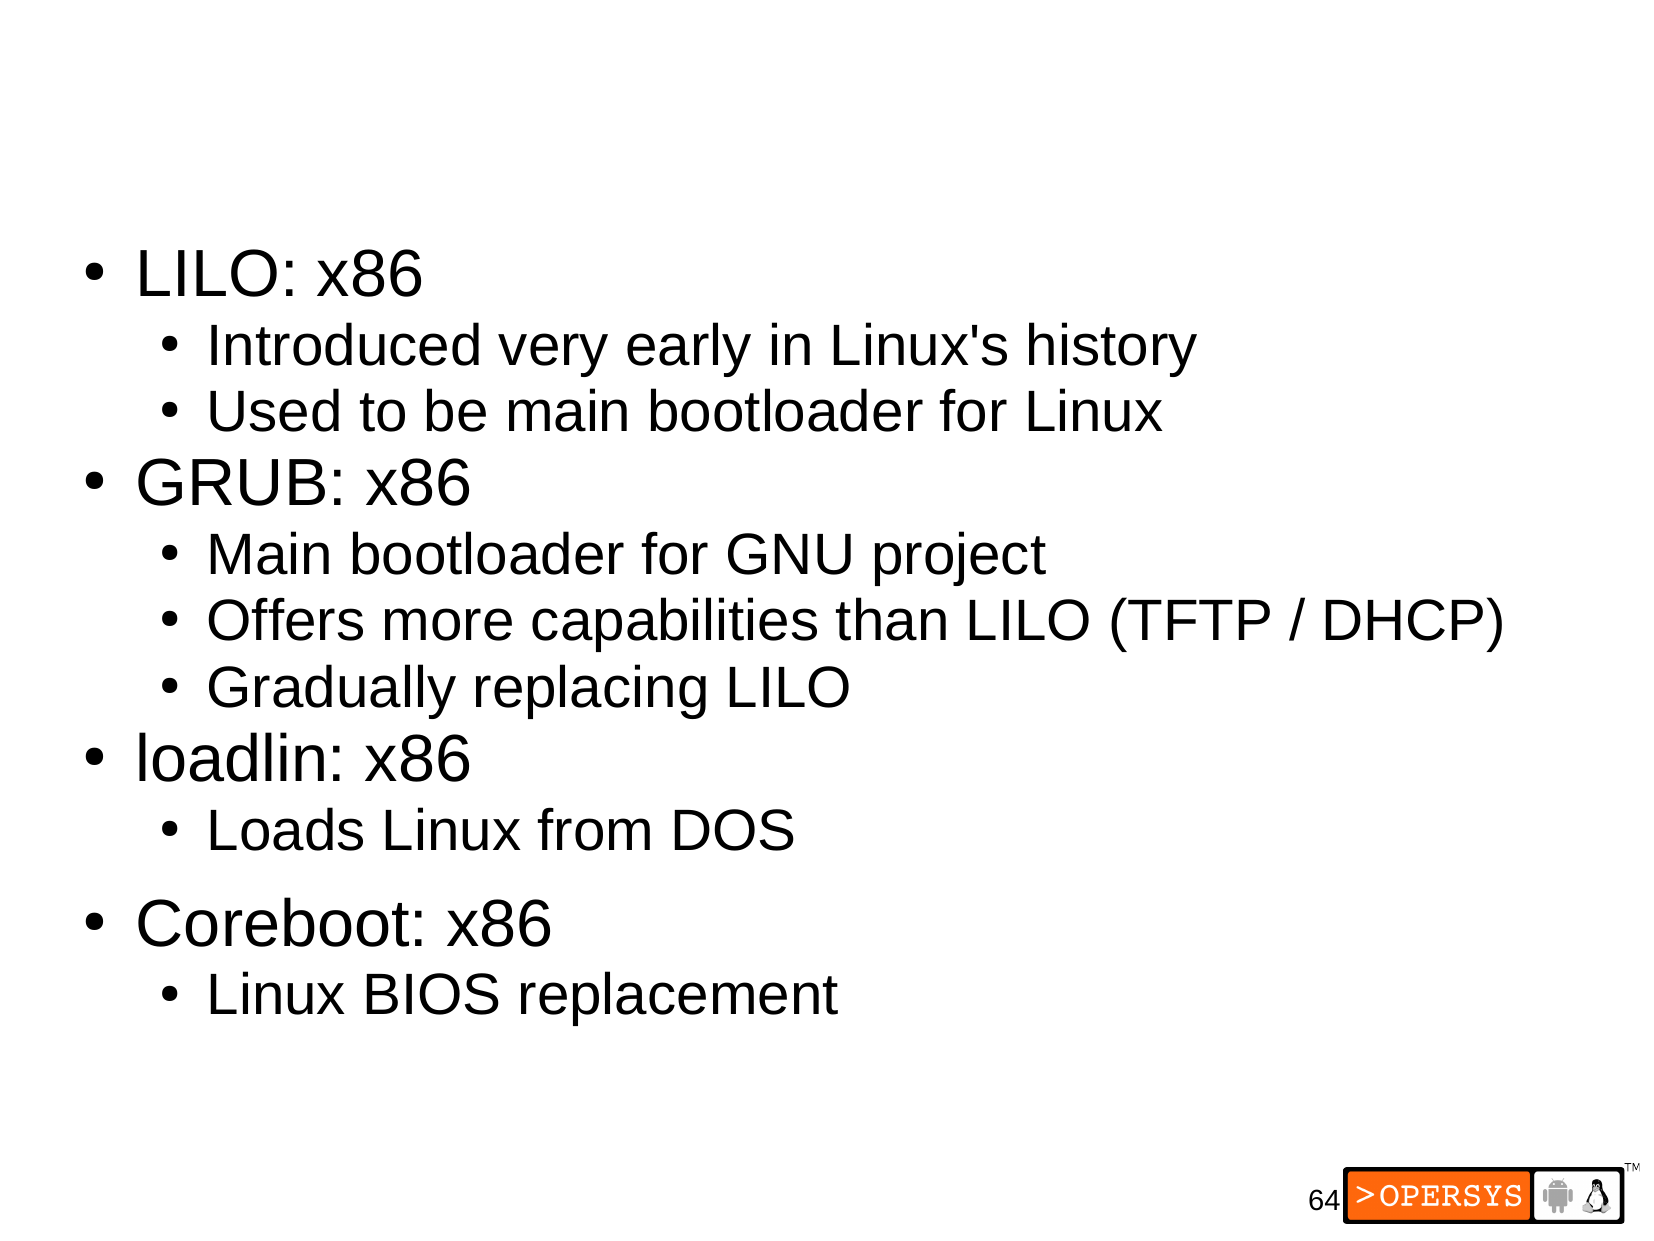

# LILO: x86
Introduced very early in Linux's history
Used to be main bootloader for Linux
GRUB: x86
Main bootloader for GNU project
Offers more capabilities than LILO (TFTP / DHCP)
Gradually replacing LILO
loadlin: x86
Loads Linux from DOS
Coreboot: x86
Linux BIOS replacement